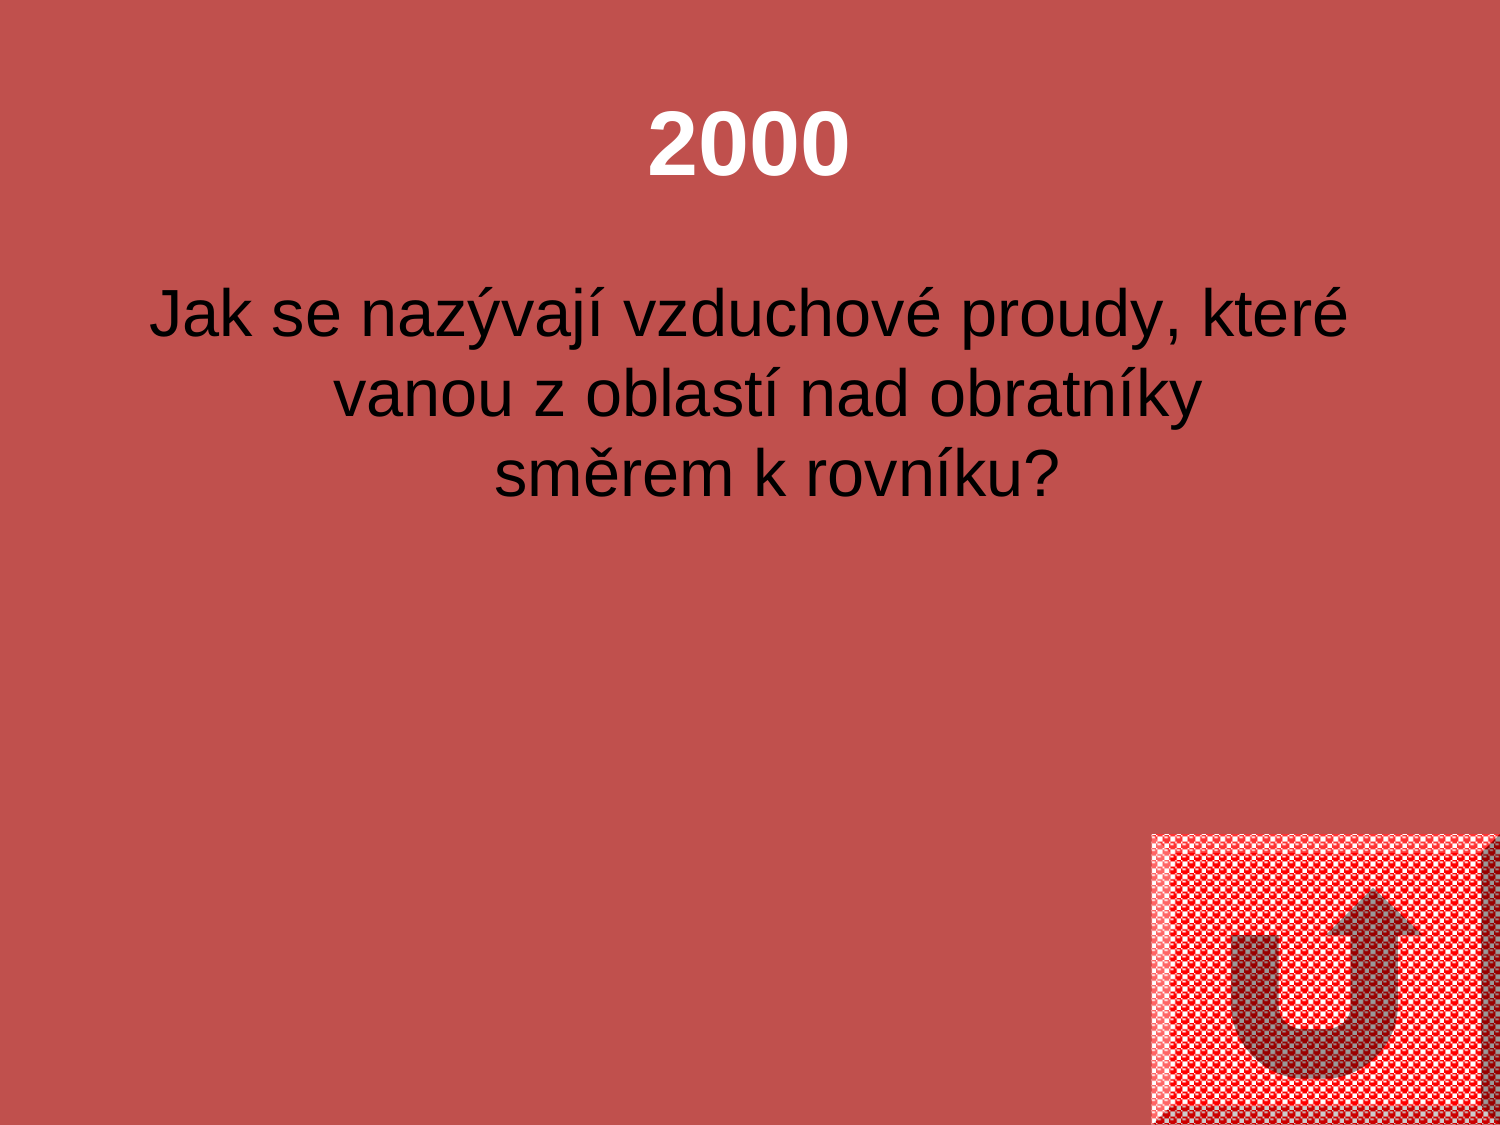

# 2000
Jak se nazývají vzduchové proudy, které vanou z oblastí nad obratníky
směrem k rovníku?